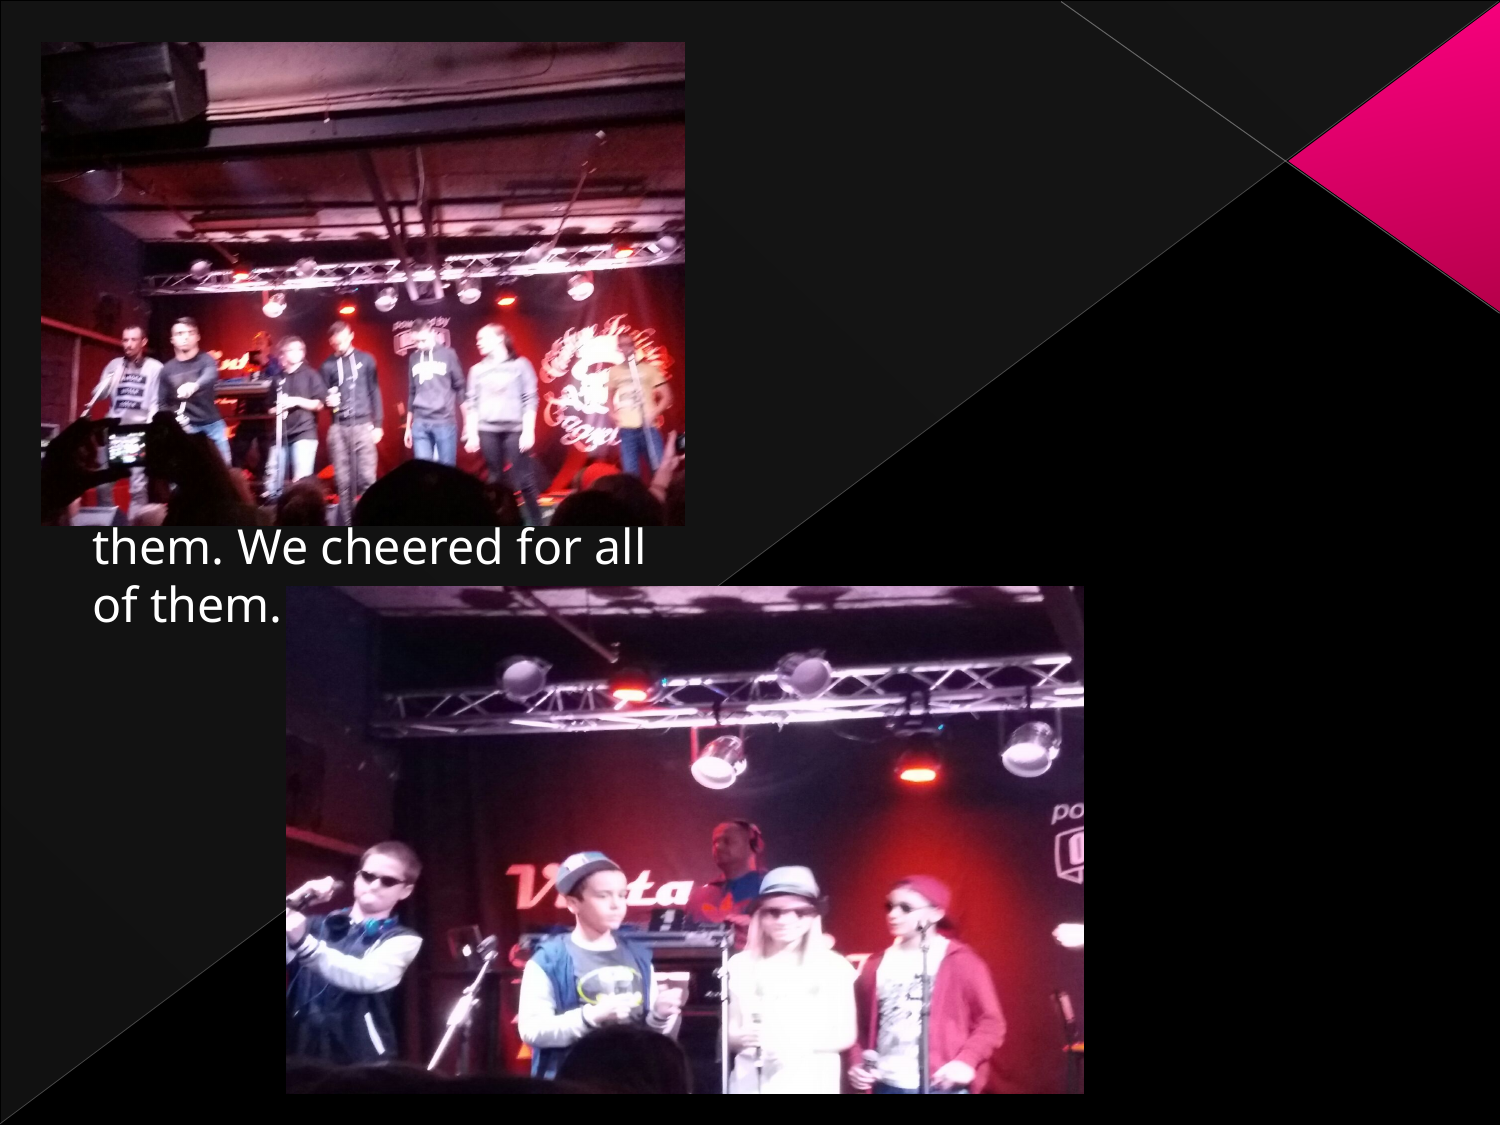

# There were a lot of great groups, but sadly I coudn’t
put pictures of all of them. We cheered for all of them.